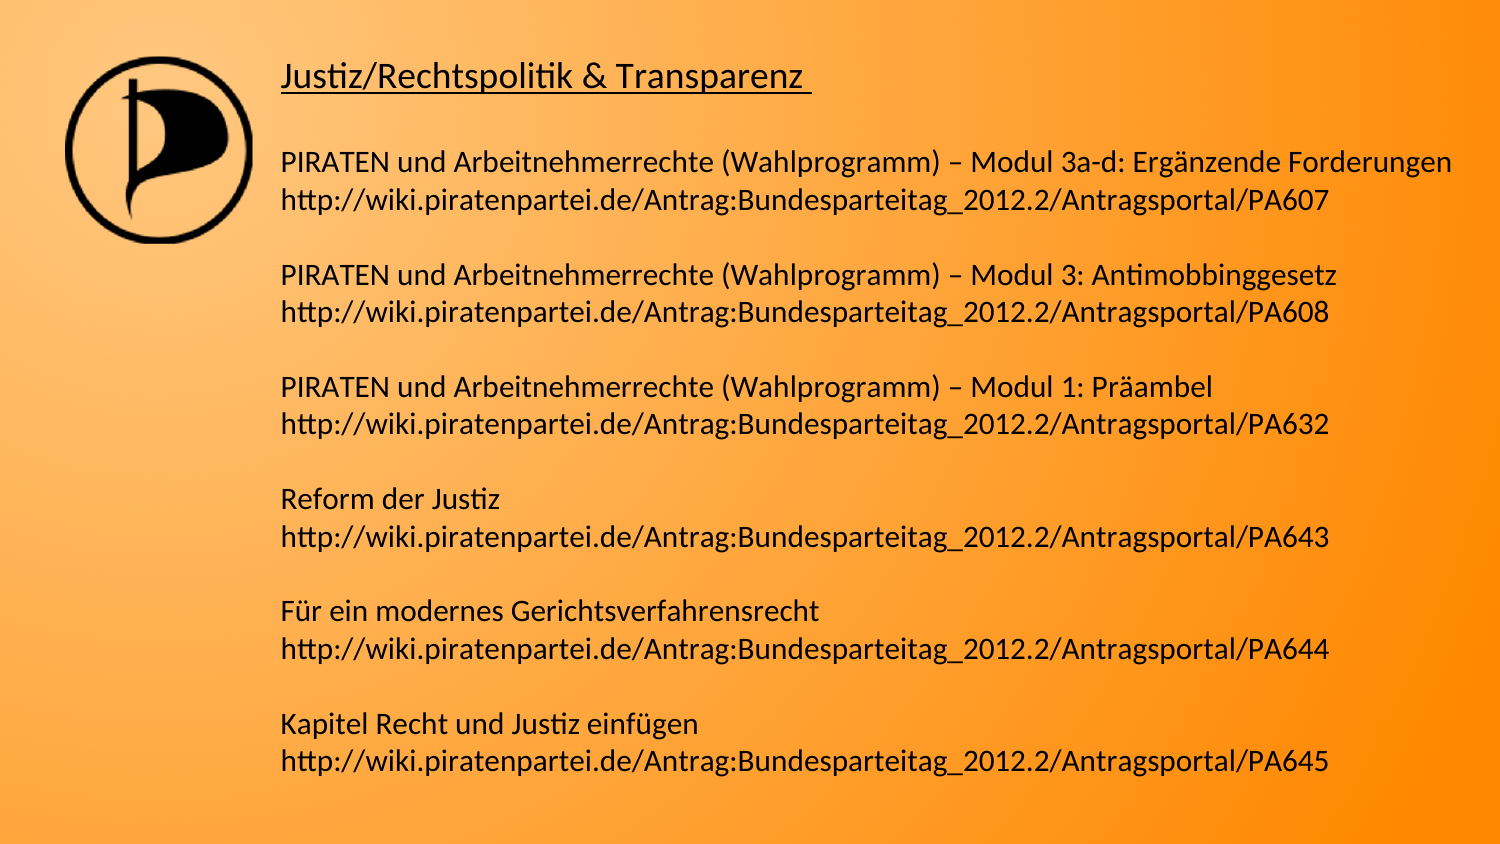

Justiz/Rechtspolitik & Transparenz
PIRATEN und Arbeitnehmerrechte (Wahlprogramm) – Modul 3a-d: Ergänzende Forderungen
http://wiki.piratenpartei.de/Antrag:Bundesparteitag_2012.2/Antragsportal/PA607
PIRATEN und Arbeitnehmerrechte (Wahlprogramm) – Modul 3: Antimobbinggesetz
http://wiki.piratenpartei.de/Antrag:Bundesparteitag_2012.2/Antragsportal/PA608
PIRATEN und Arbeitnehmerrechte (Wahlprogramm) – Modul 1: Präambel
http://wiki.piratenpartei.de/Antrag:Bundesparteitag_2012.2/Antragsportal/PA632
Reform der Justiz
http://wiki.piratenpartei.de/Antrag:Bundesparteitag_2012.2/Antragsportal/PA643
Für ein modernes Gerichtsverfahrensrecht
http://wiki.piratenpartei.de/Antrag:Bundesparteitag_2012.2/Antragsportal/PA644
Kapitel Recht und Justiz einfügen
http://wiki.piratenpartei.de/Antrag:Bundesparteitag_2012.2/Antragsportal/PA645